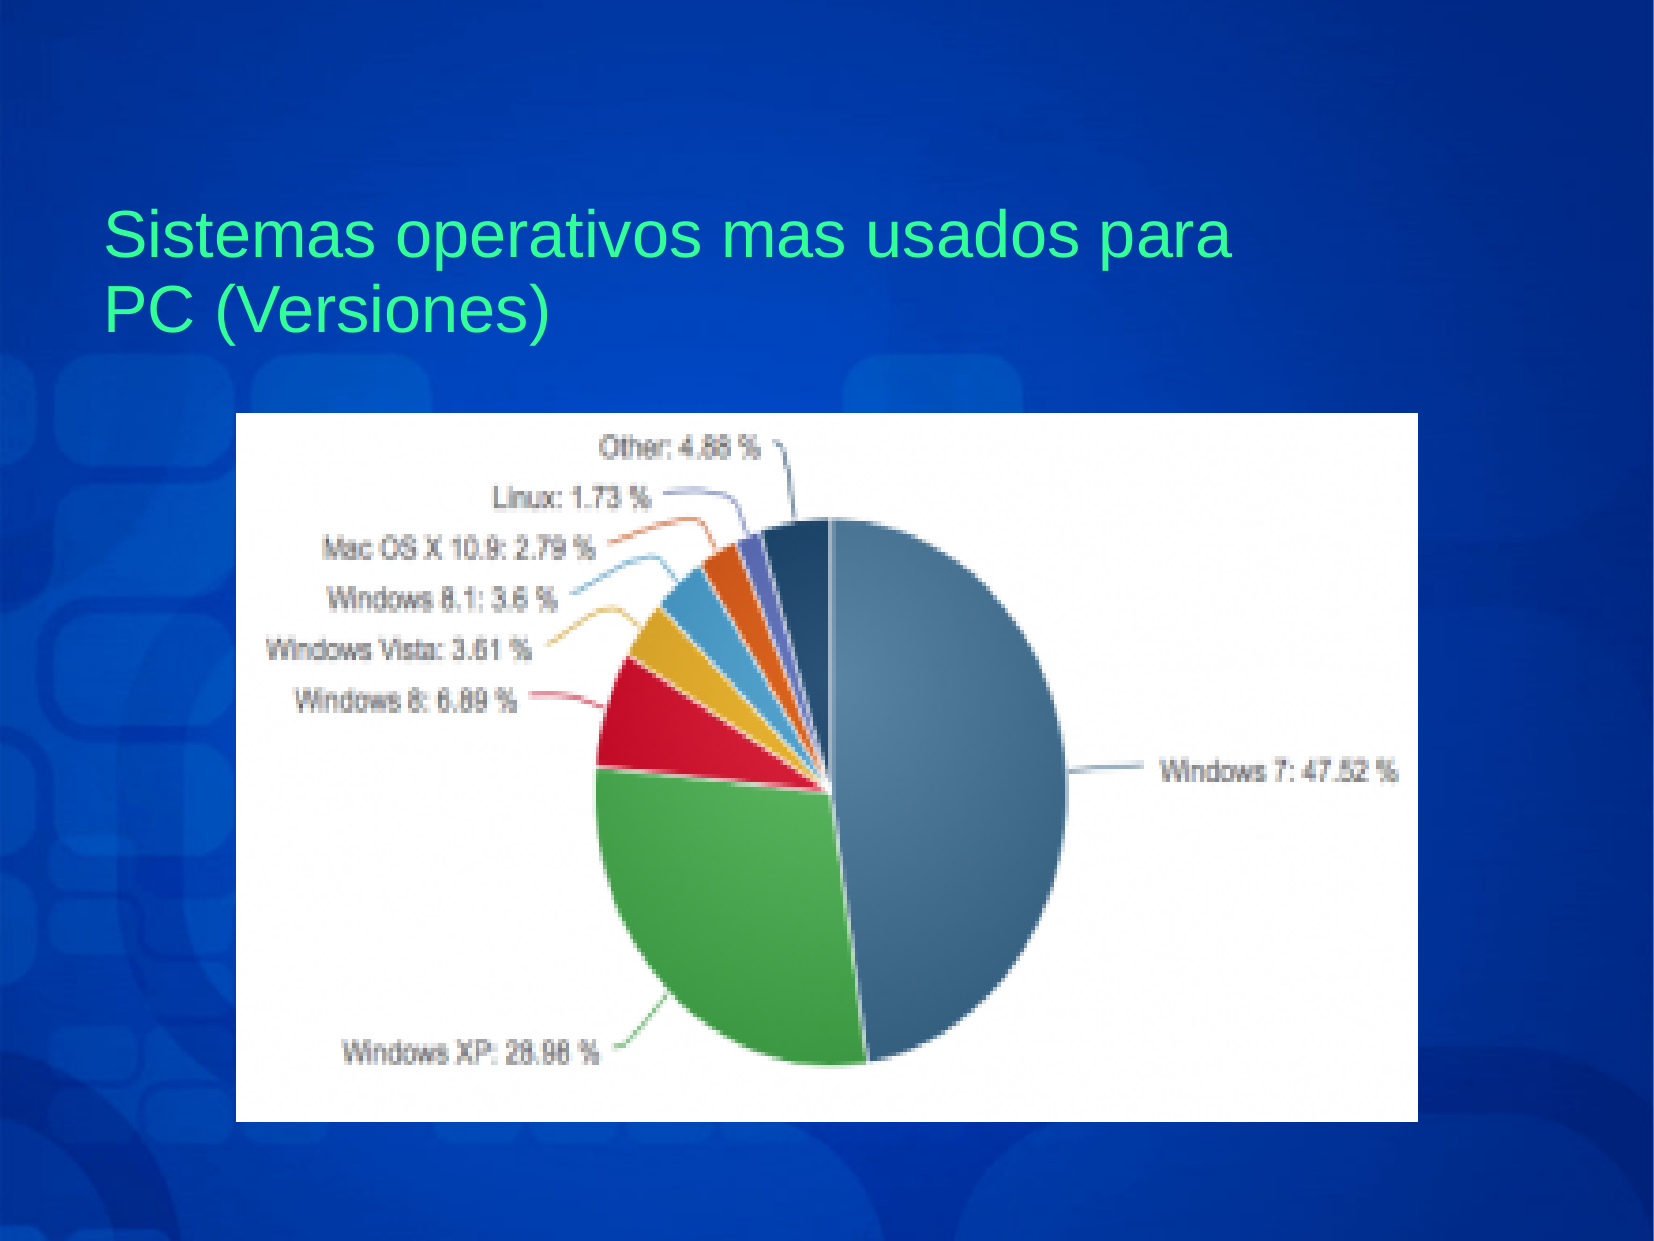

Sistemas operativos mas usados para PC (Versiones)